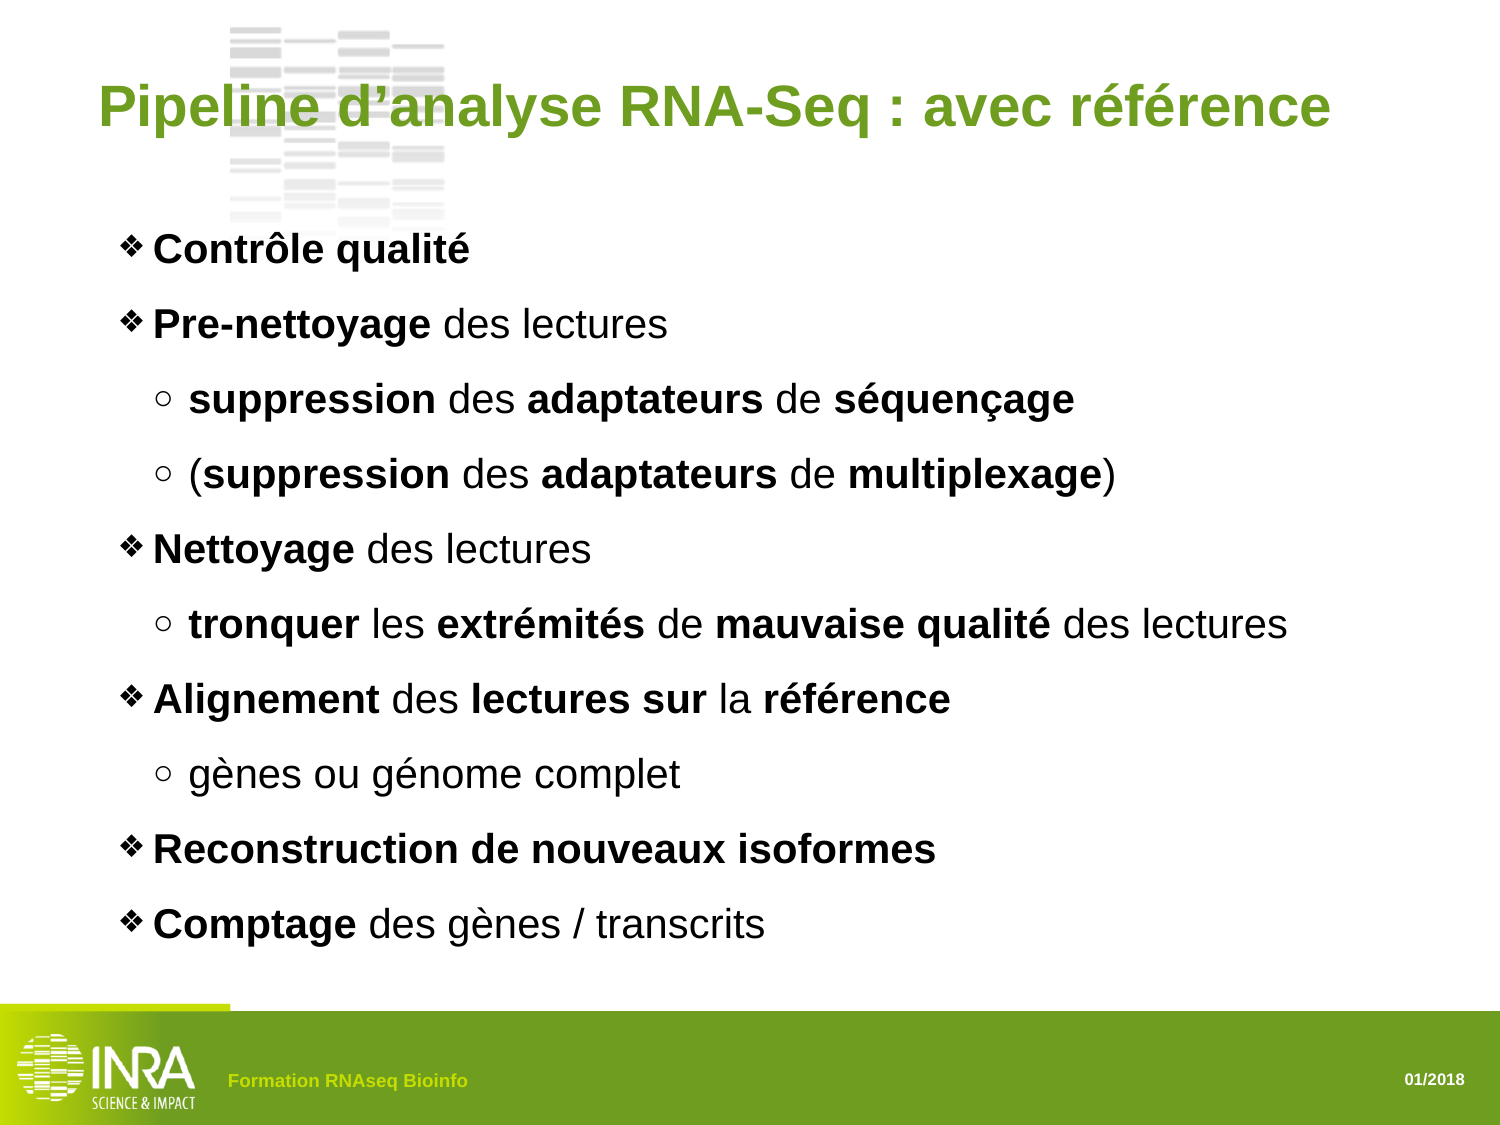

Pipeline d’analyse RNA-Seq : avec référence
Contrôle qualité
Pre-nettoyage des lectures
suppression des adaptateurs de séquençage
(suppression des adaptateurs de multiplexage)
Nettoyage des lectures
tronquer les extrémités de mauvaise qualité des lectures
Alignement des lectures sur la référence
gènes ou génome complet
Reconstruction de nouveaux isoformes
Comptage des gènes / transcrits